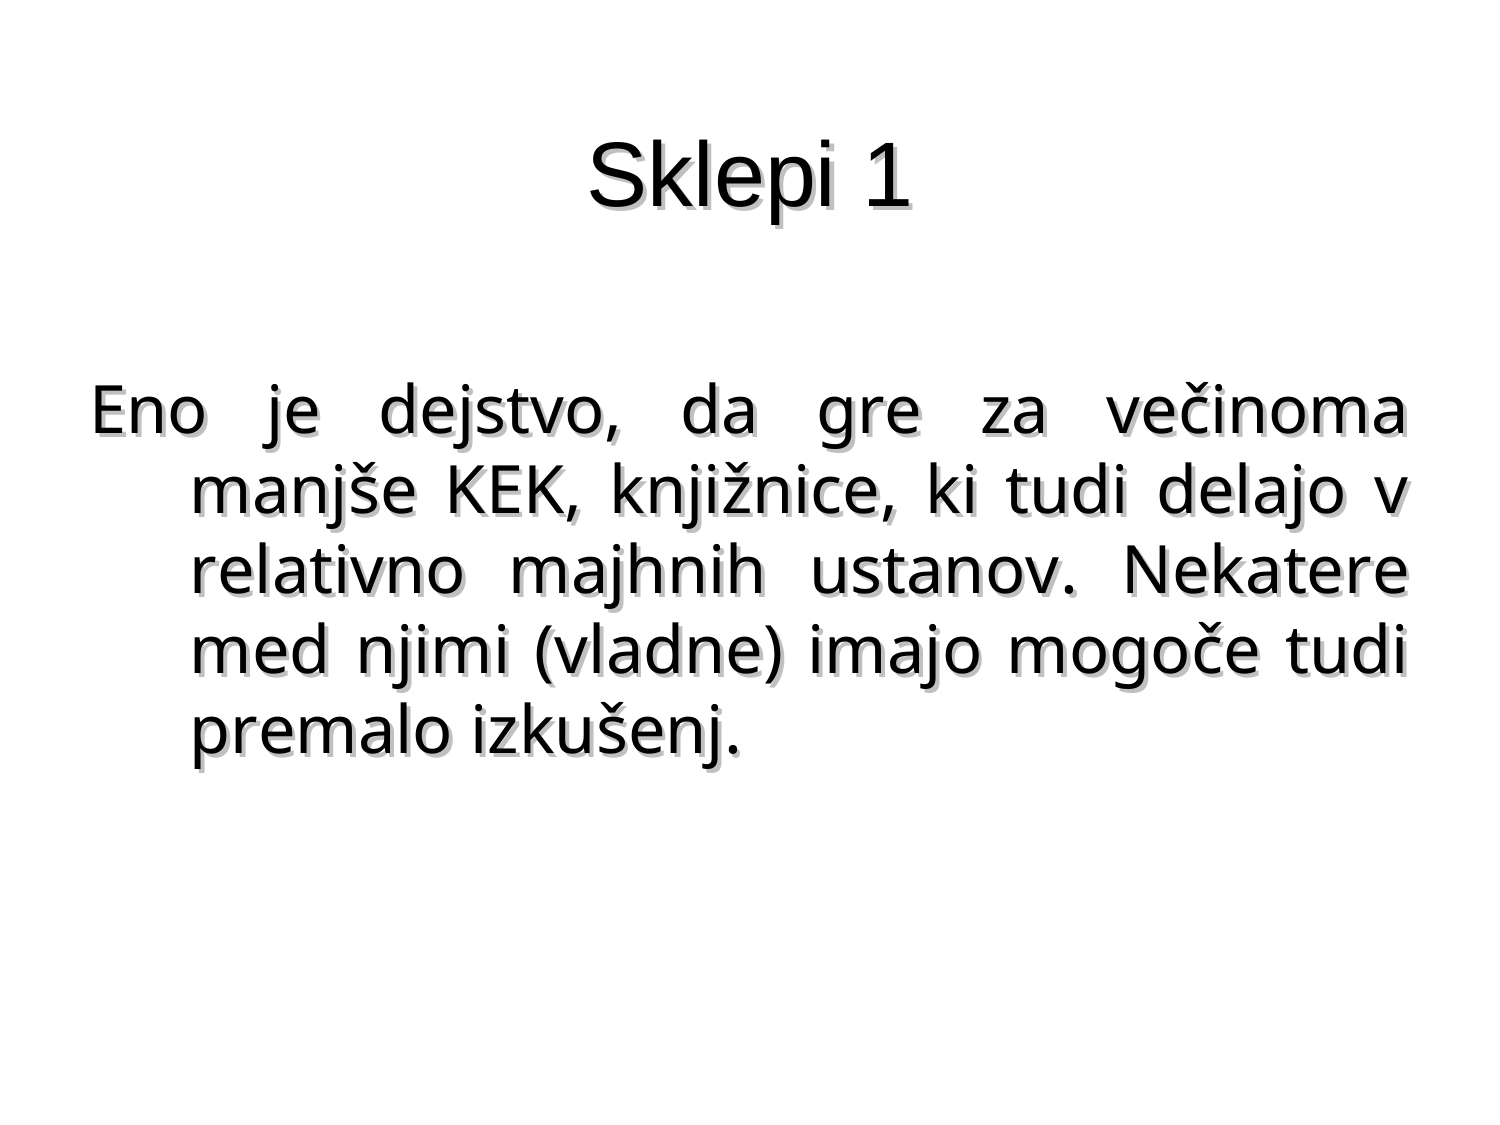

# Sklepi 1
Eno je dejstvo, da gre za večinoma manjše KEK, knjižnice, ki tudi delajo v relativno majhnih ustanov. Nekatere med njimi (vladne) imajo mogoče tudi premalo izkušenj.
17
Primoz Juznic, University of Ljubljana, Faculty of Arts, Department of Library and Information Science and Book Studies, Slovenia